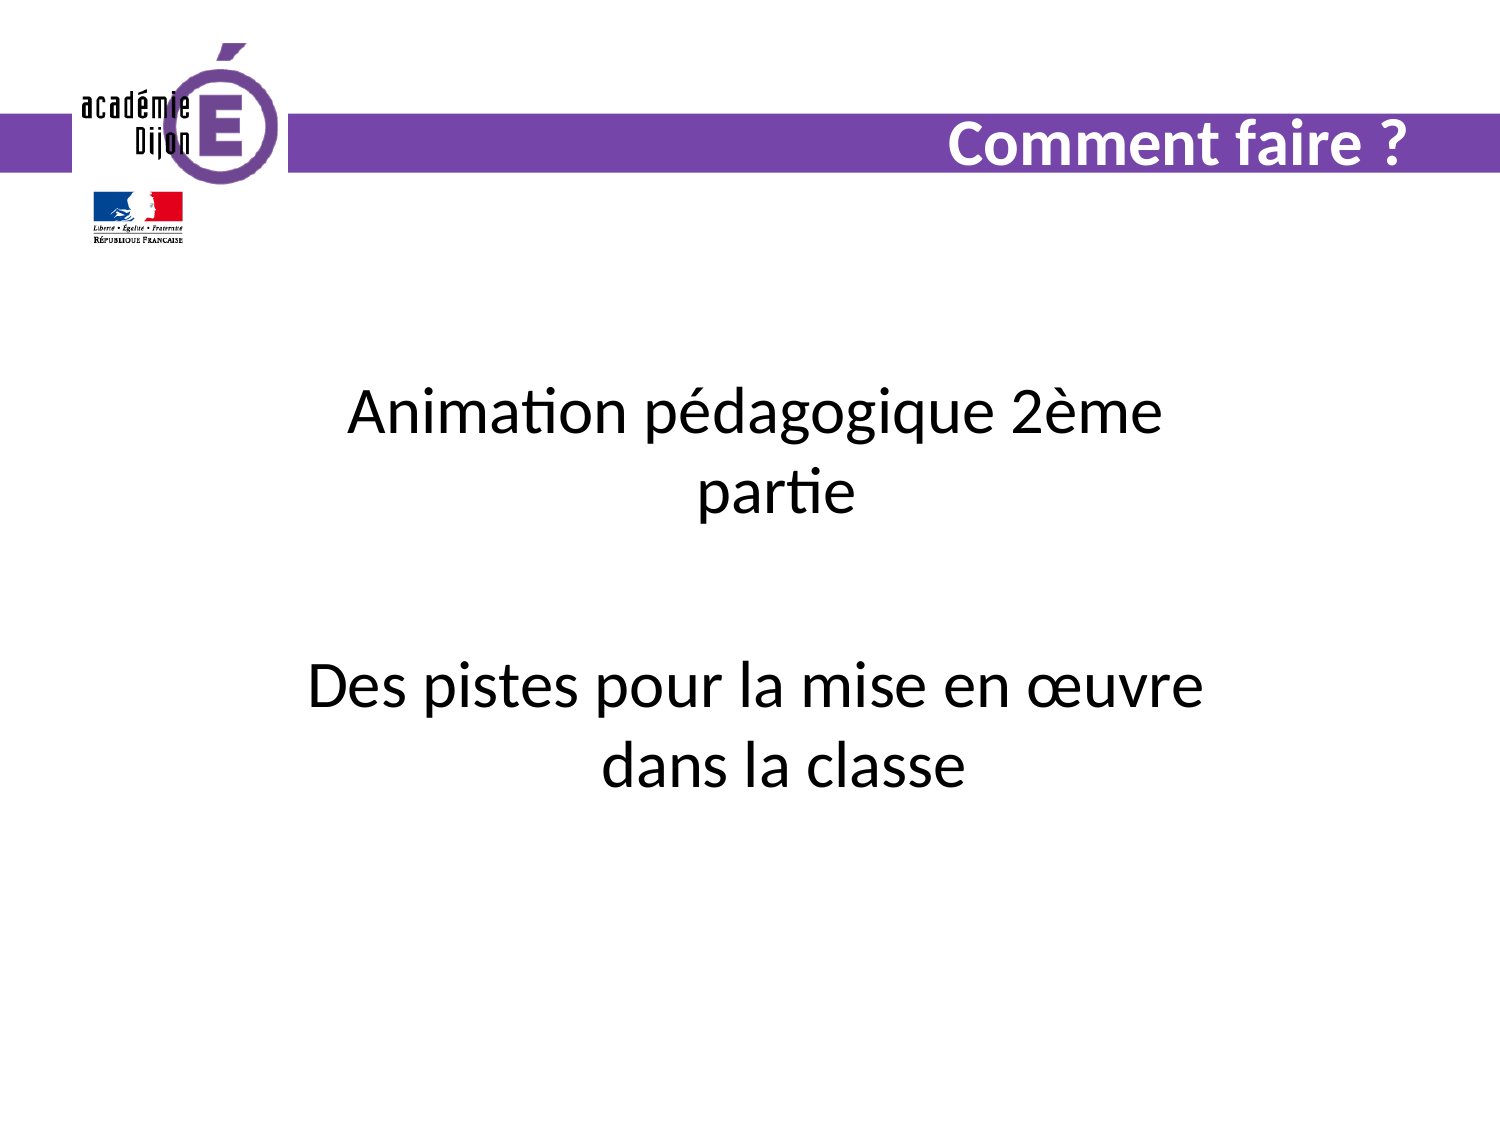

# Comment faire ?
Animation pédagogique 2ème partie
Des pistes pour la mise en œuvre dans la classe